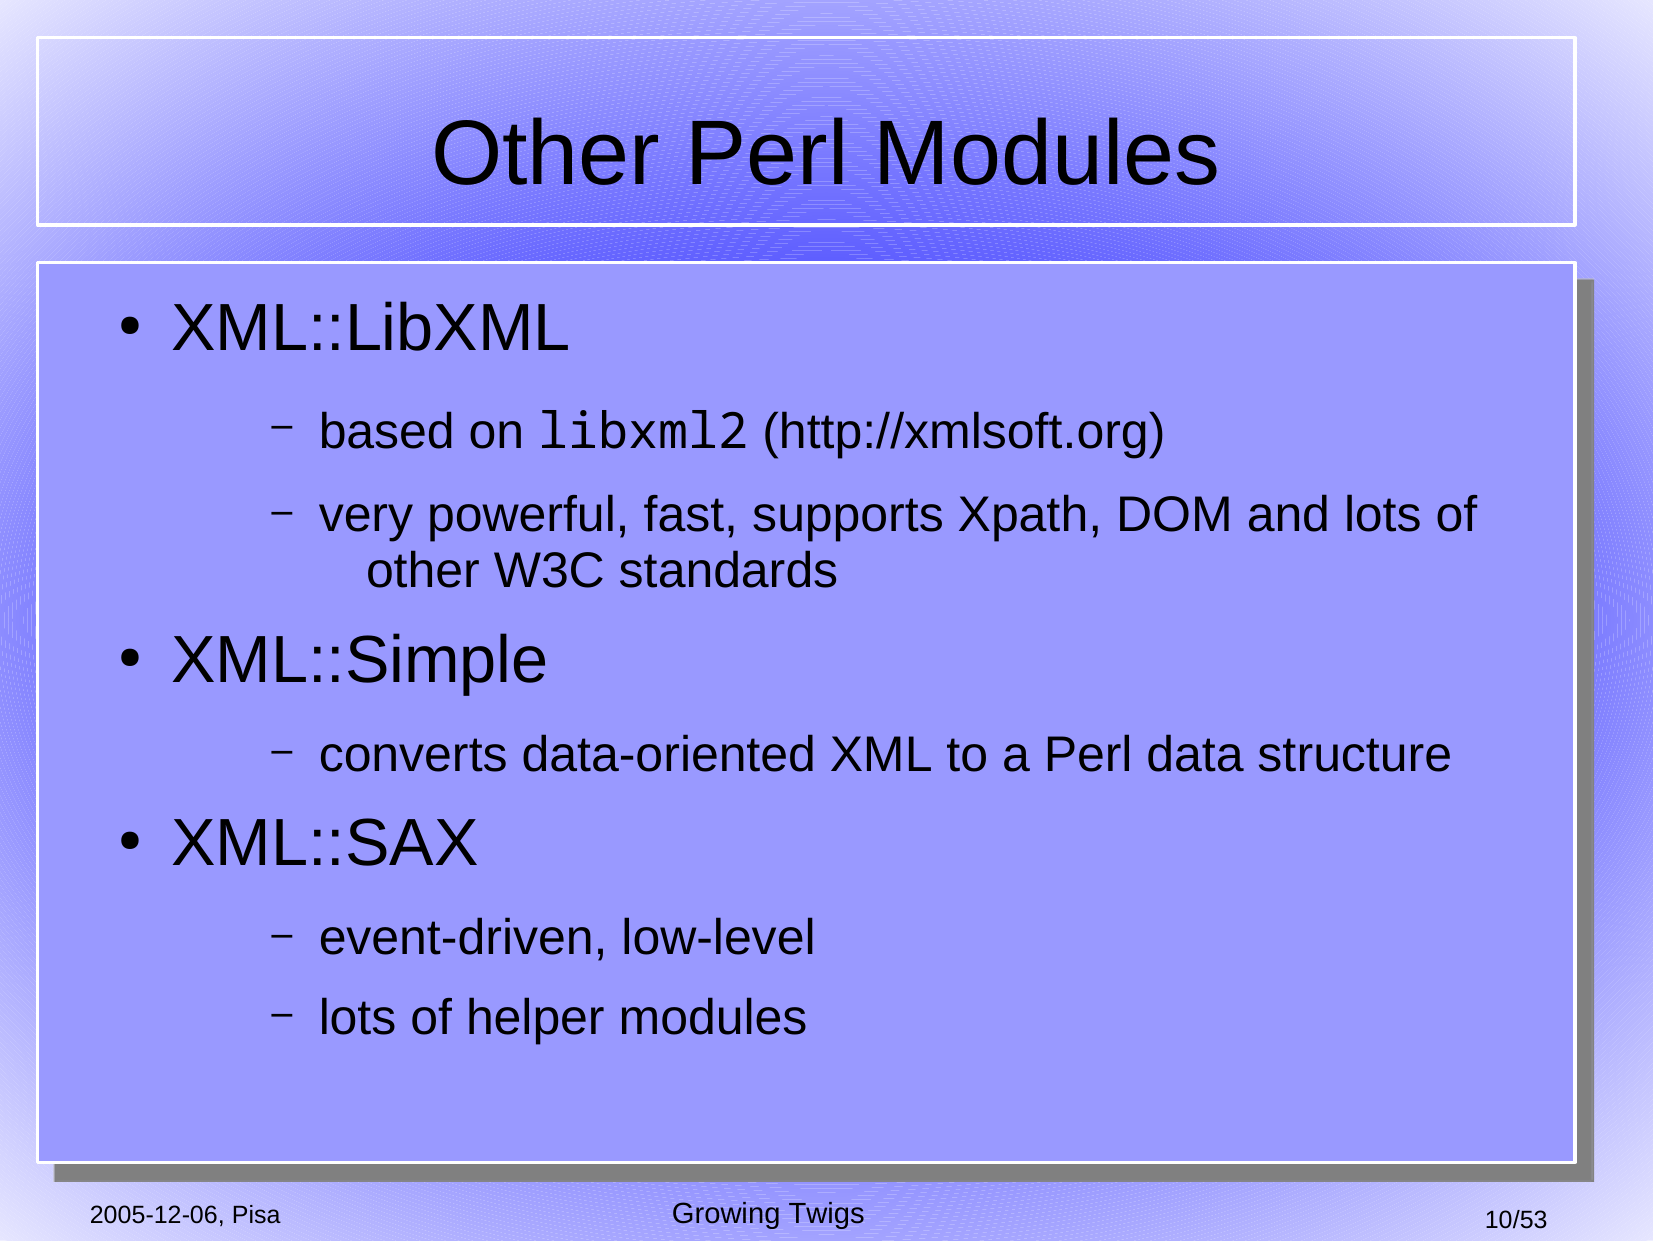

# Other Perl Modules
XML::LibXML
based on libxml2 (http://xmlsoft.org)
very powerful, fast, supports Xpath, DOM and lots of other W3C standards
XML::Simple
converts data-oriented XML to a Perl data structure
XML::SAX
event-driven, low-level
lots of helper modules